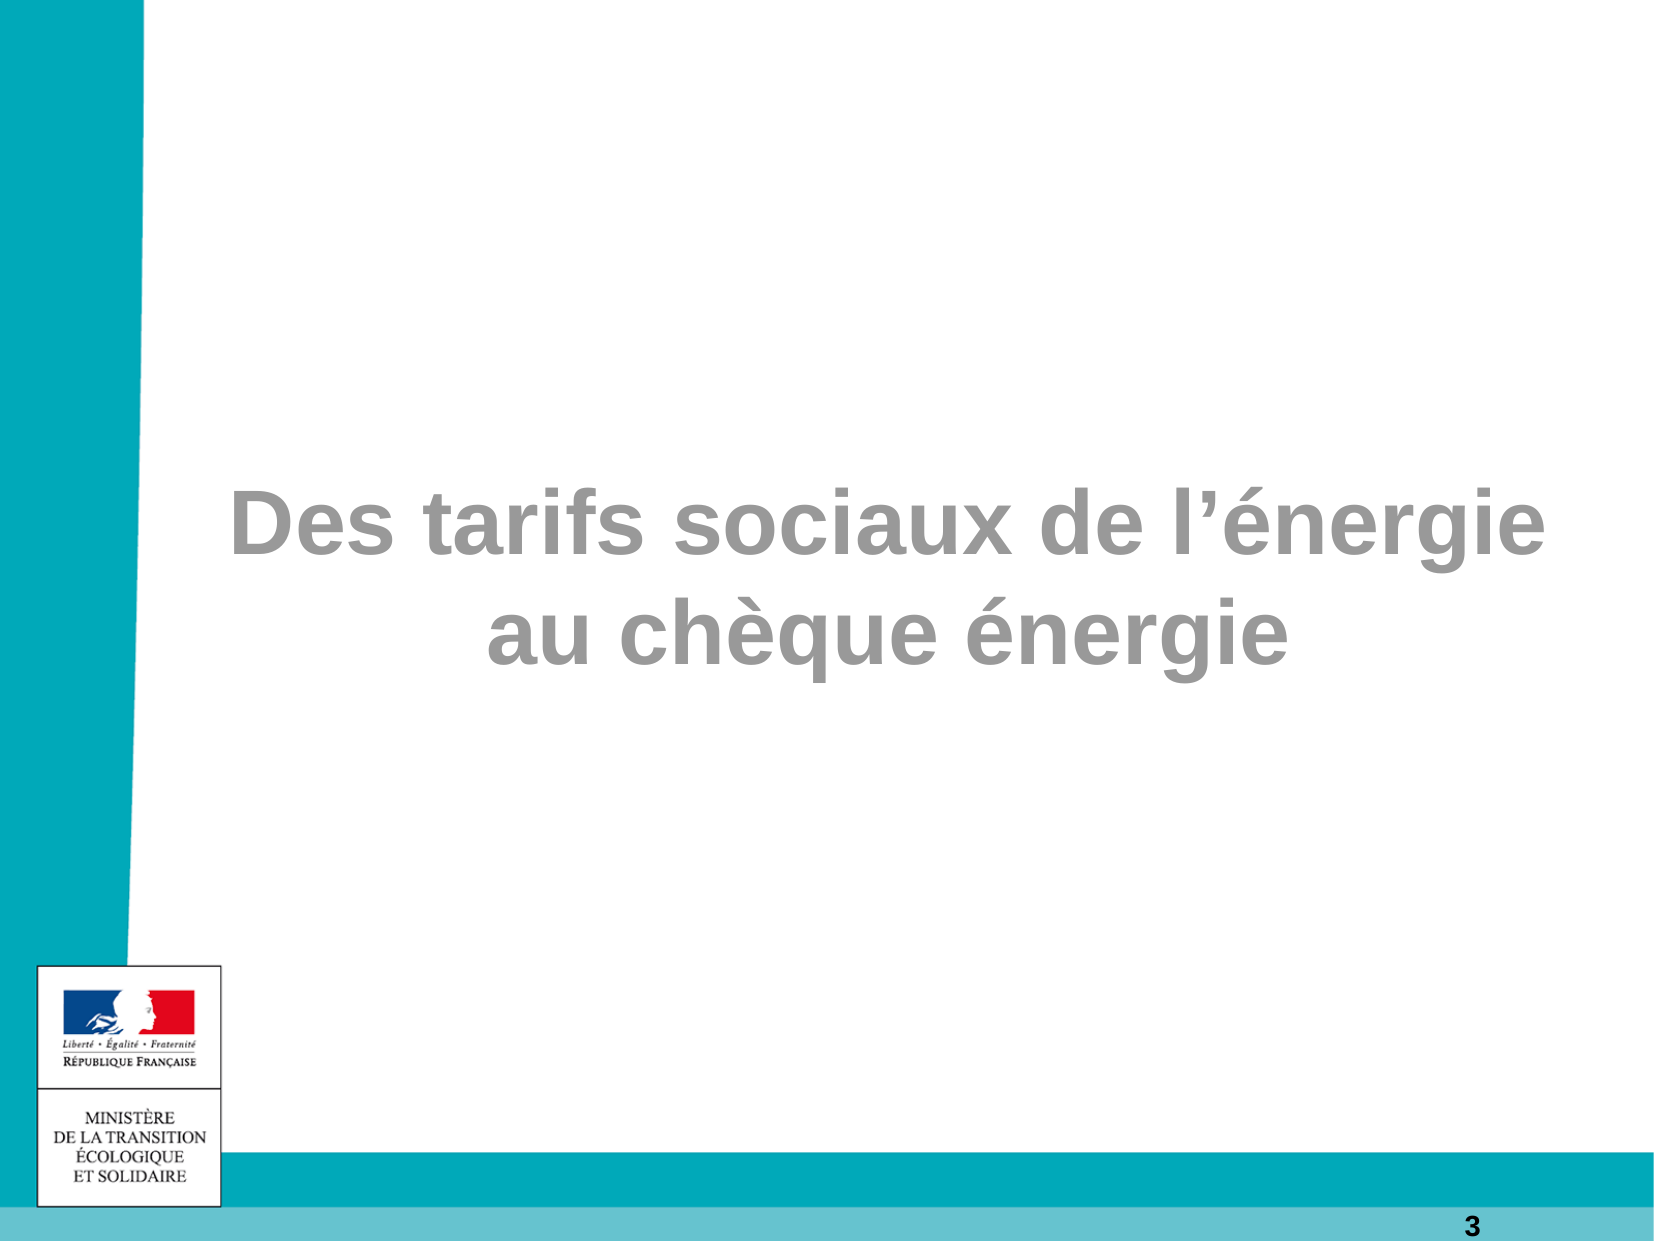

# Des tarifs sociaux de l’énergie au chèque énergie